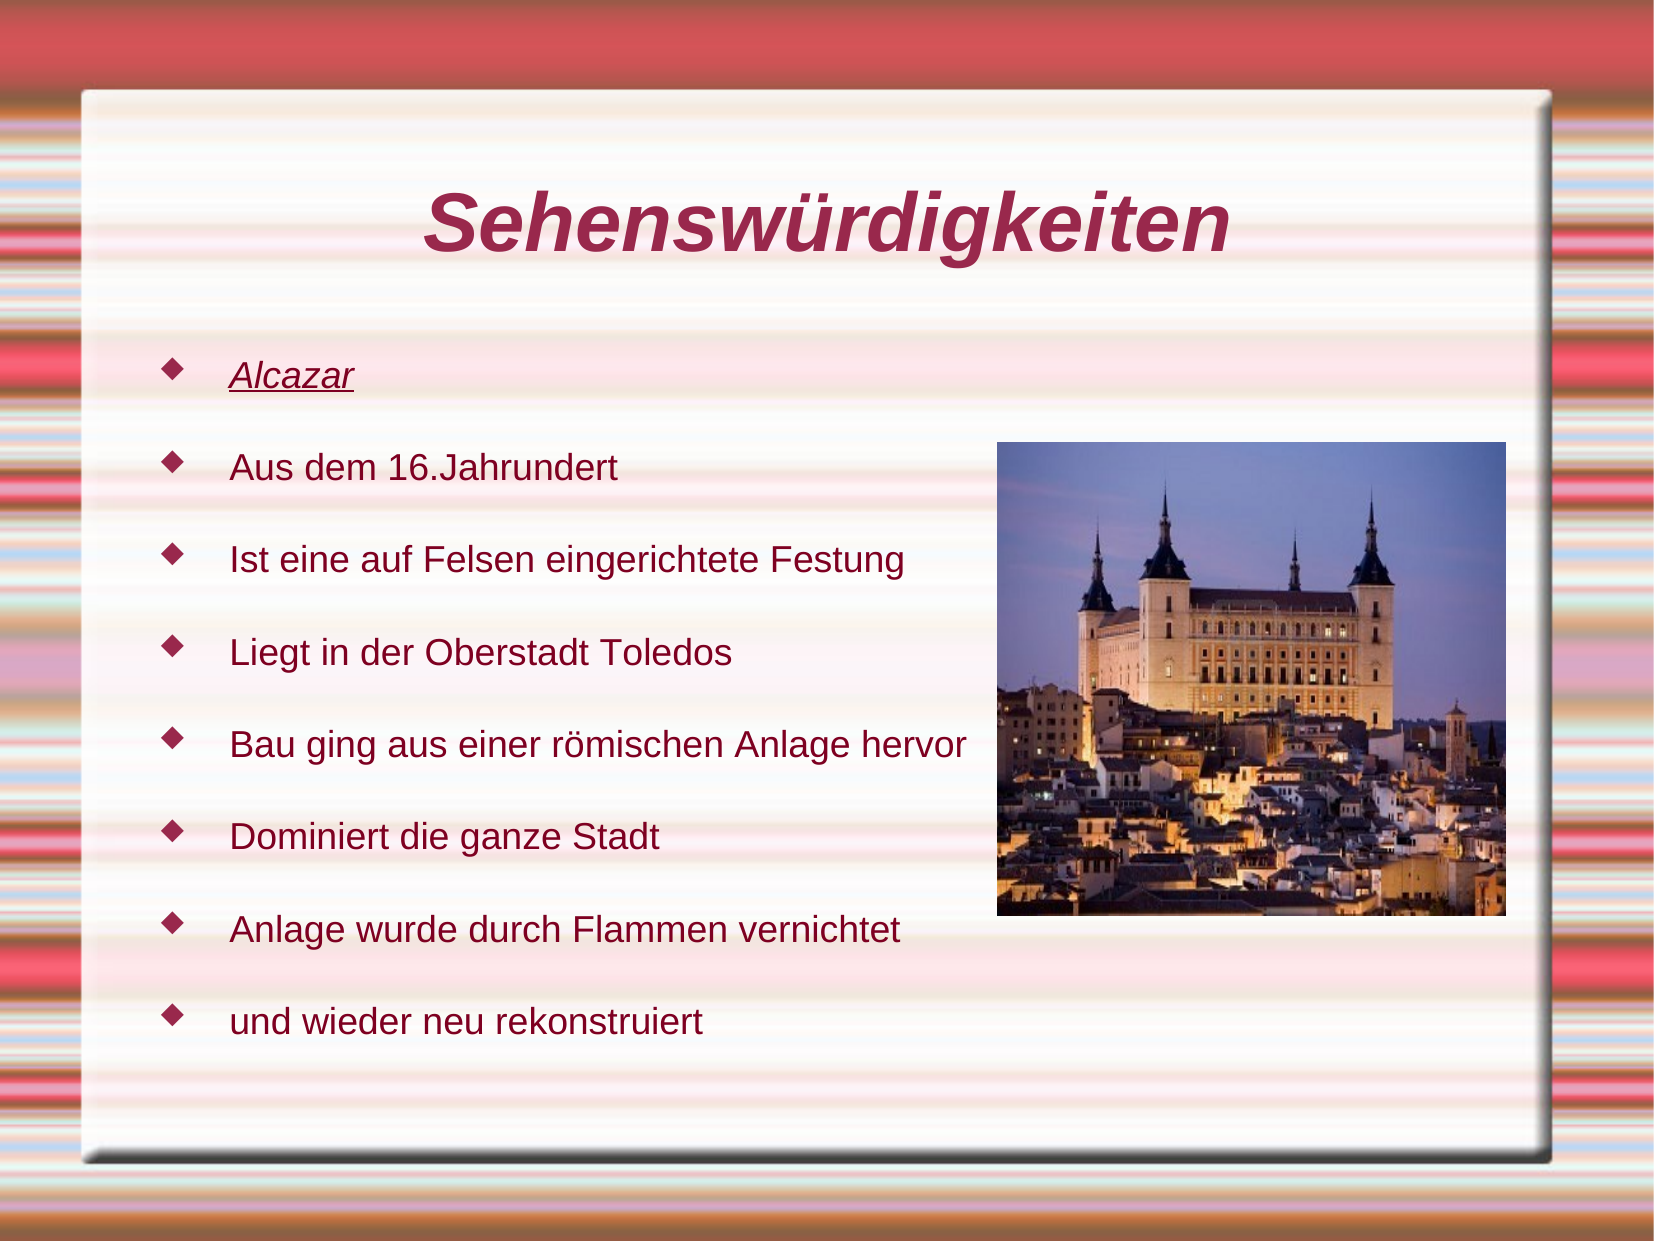

# Sehenswürdigkeiten
Alcazar
Aus dem 16.Jahrundert
Ist eine auf Felsen eingerichtete Festung
Liegt in der Oberstadt Toledos
Bau ging aus einer römischen Anlage hervor
Dominiert die ganze Stadt
Anlage wurde durch Flammen vernichtet
und wieder neu rekonstruiert